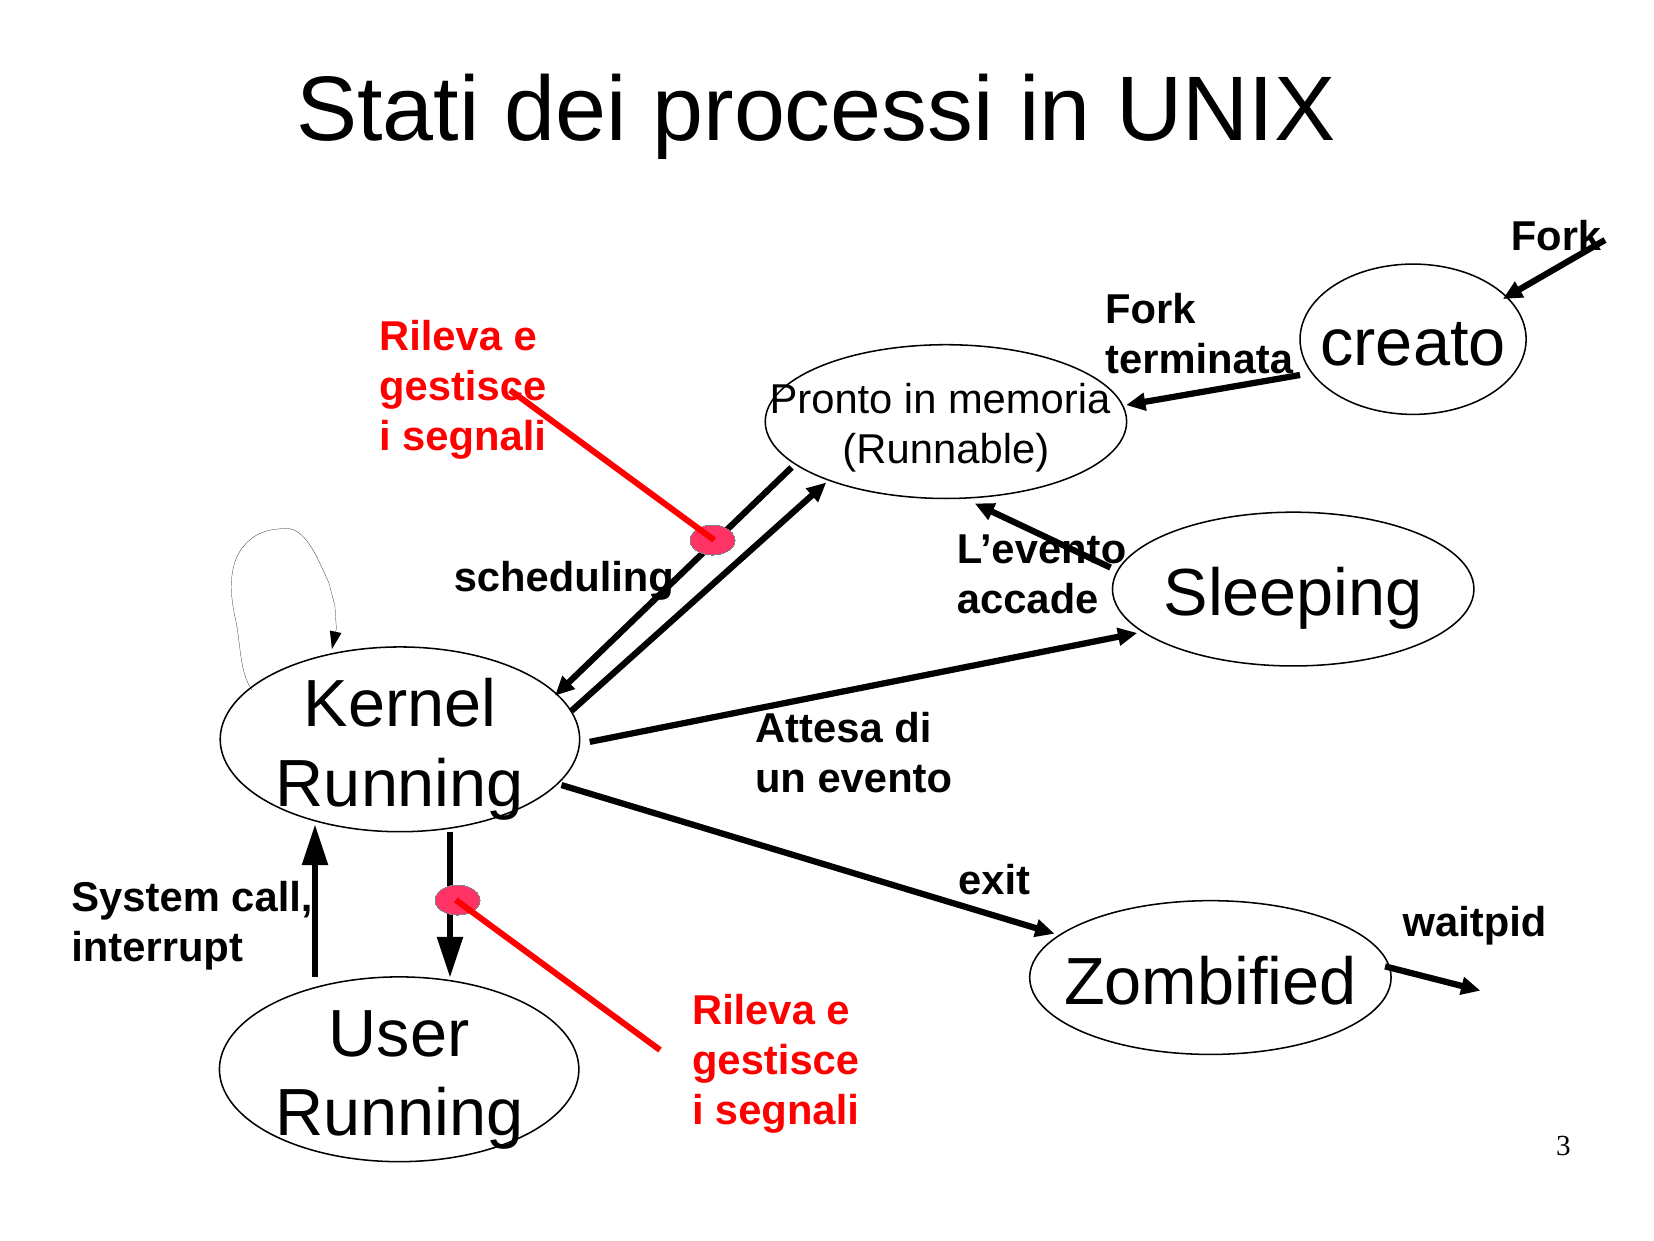

# Stati dei processi in UNIX
Fork
creato
Fork
terminata
Rileva e
gestisce
i segnali
Pronto in memoria
(Runnable)
Sleeping
L’evento
accade
scheduling
Kernel
Running
Attesa di
un evento
exit
System call,
interrupt
waitpid
Zombified
Rileva e
gestisce
i segnali
User
Running
3